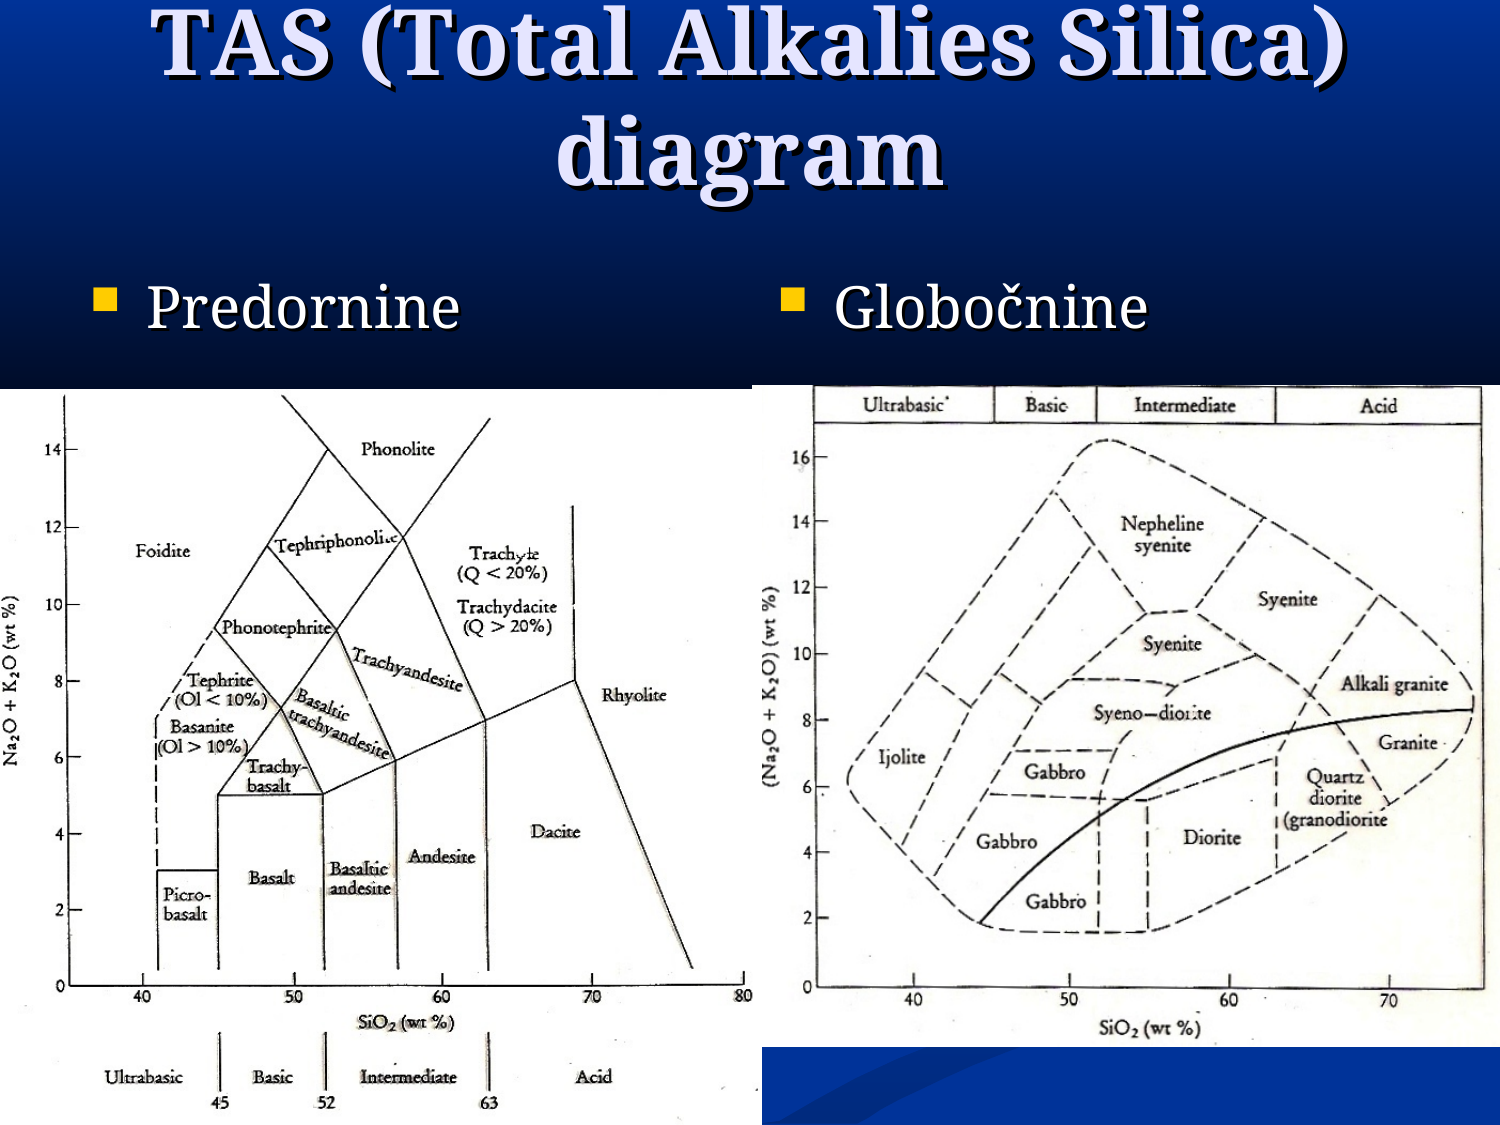

# TAS (Total Alkalies Silica) diagram
Predornine
Globočnine